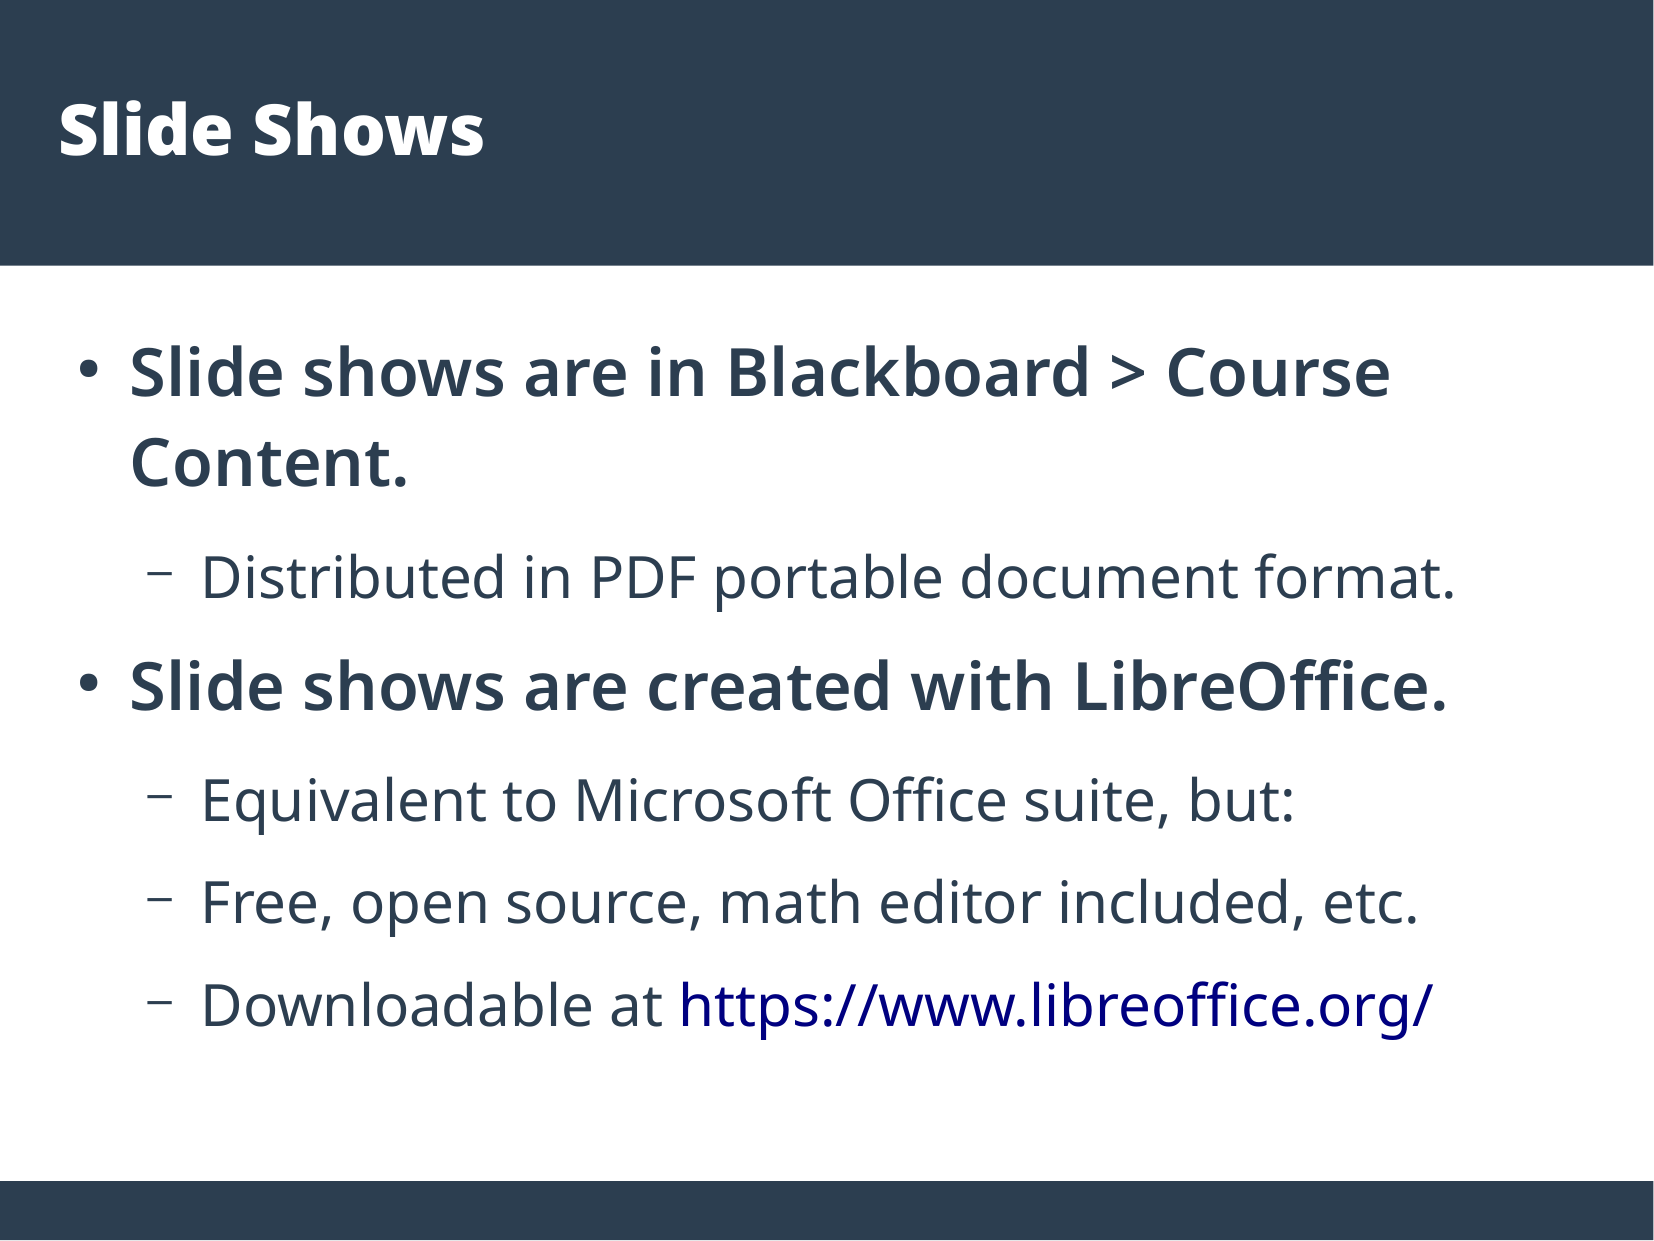

# Slide Shows
Slide shows are in Blackboard > Course Content.
Distributed in PDF portable document format.
Slide shows are created with LibreOffice.
Equivalent to Microsoft Office suite, but:
Free, open source, math editor included, etc.
Downloadable at https://www.libreoffice.org/